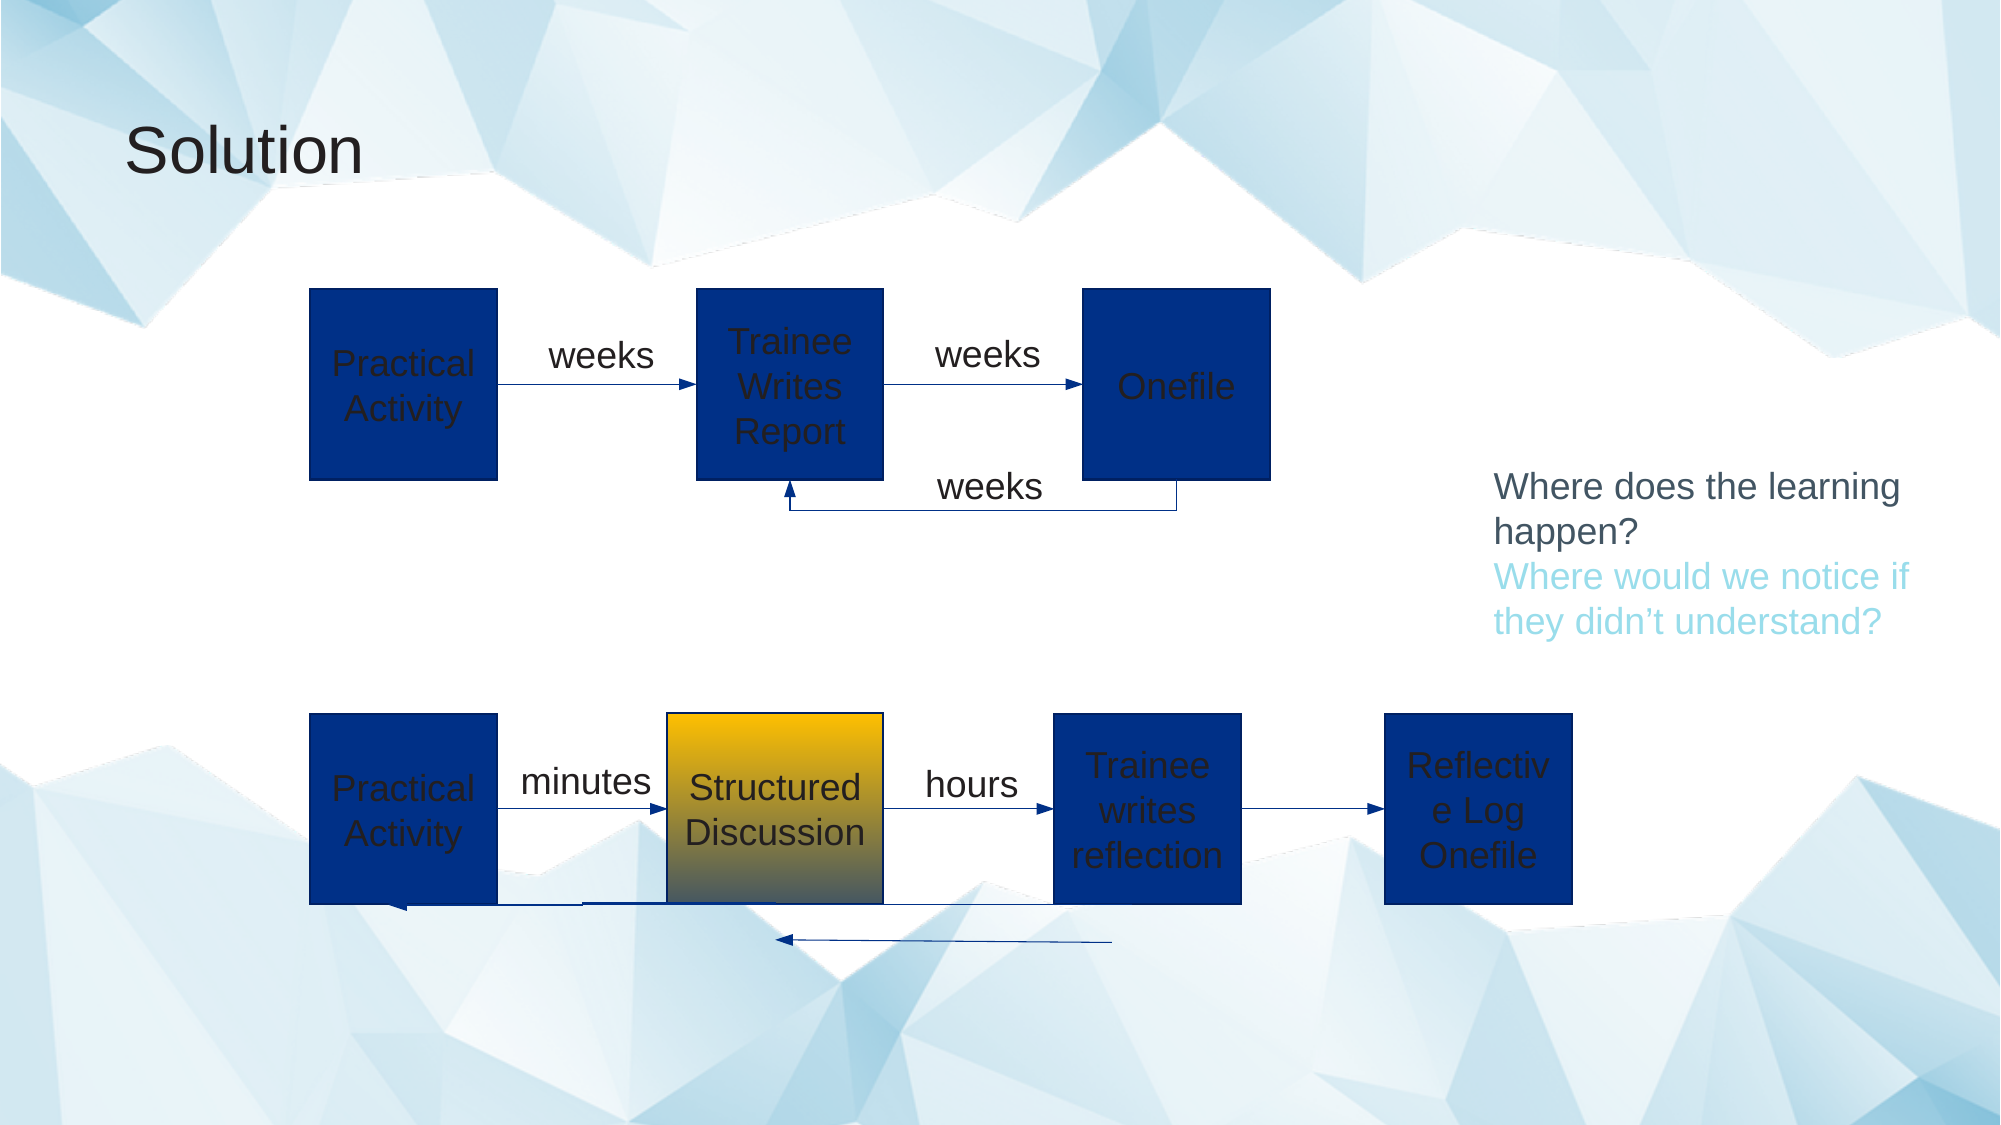

# Solution
Practical Activity
Trainee Writes Report
Onefile
weeks
weeks
weeks
Where does the learning happen?
Where would we notice if they didn’t understand?
Structured Discussion
Practical Activity
Structured Discussion
Trainee writes reflection
Reflective Log
Onefile
minutes
hours